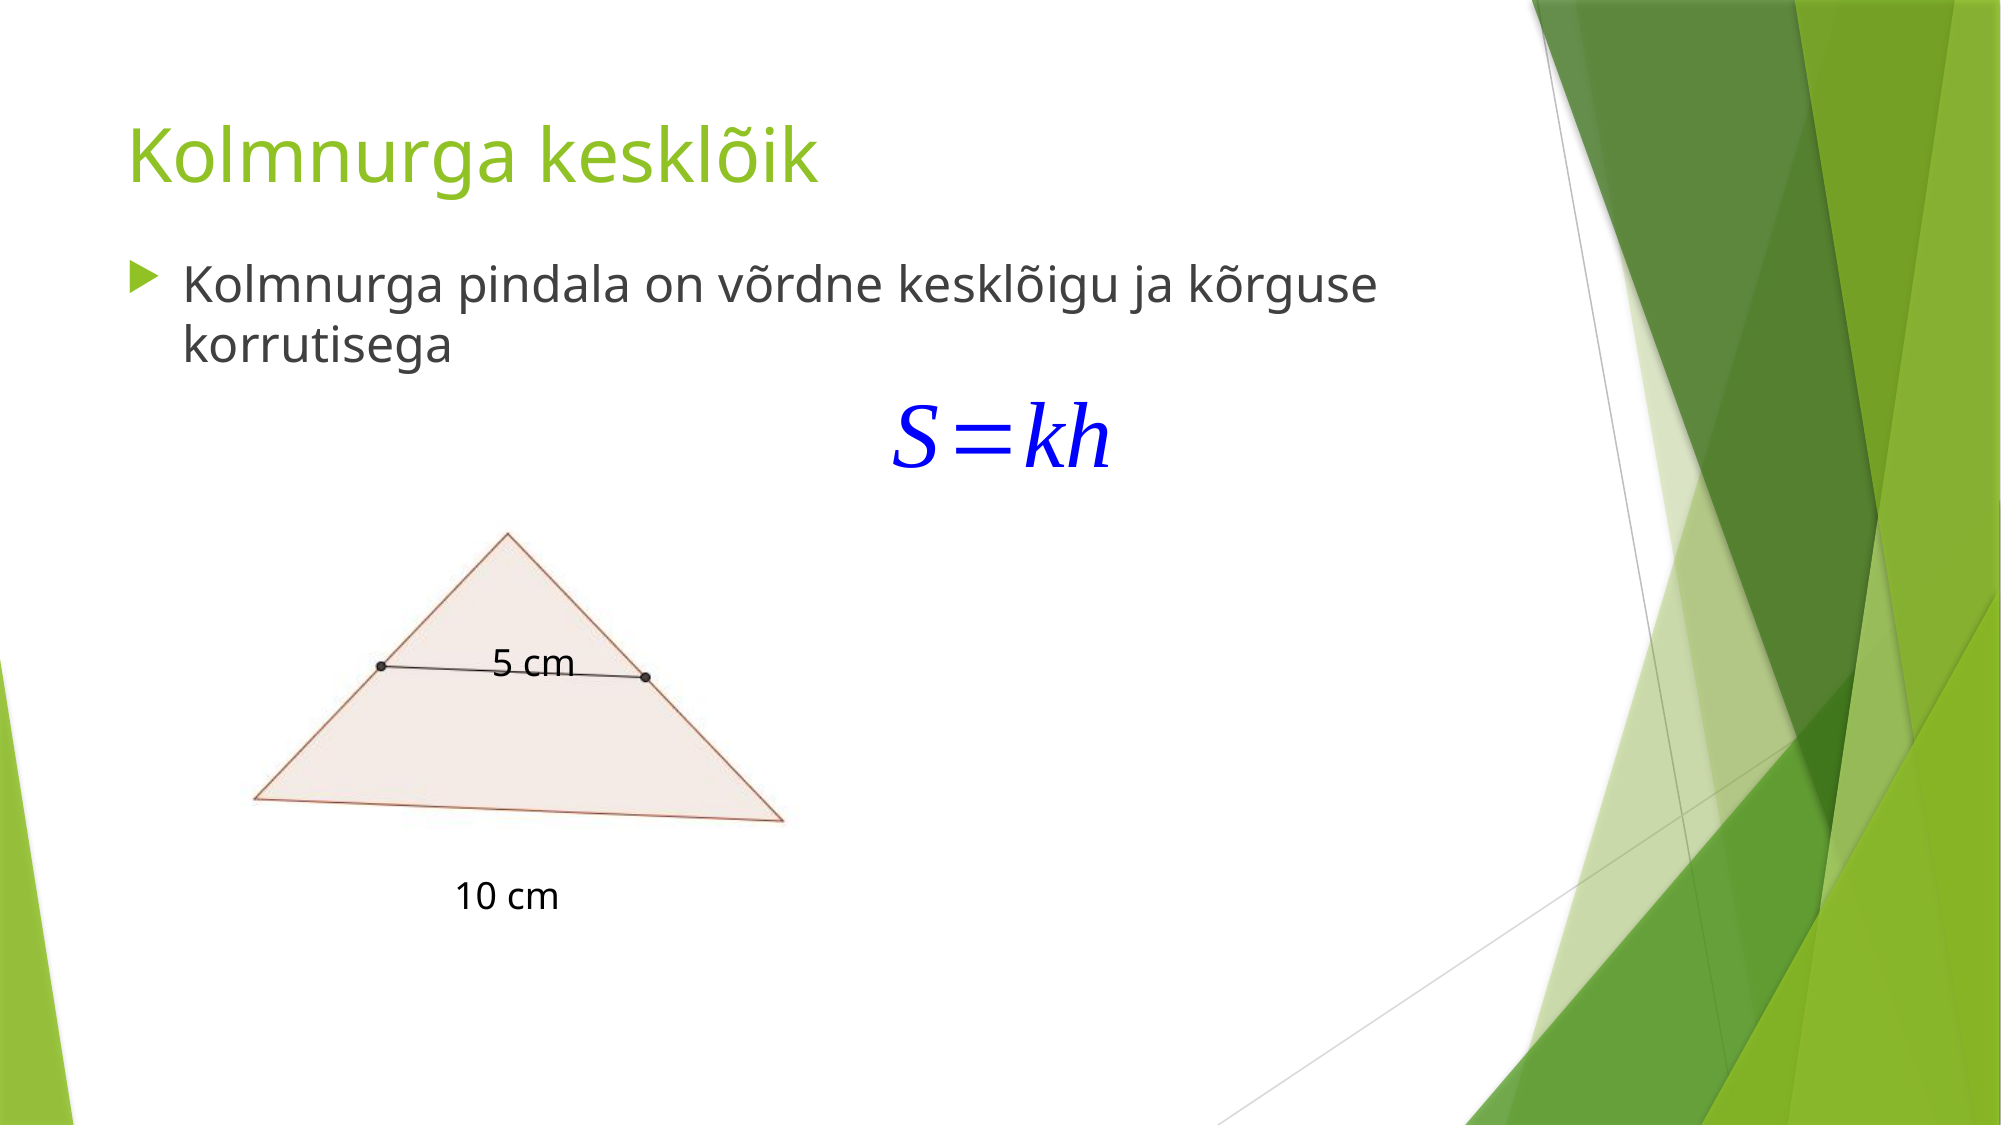

# Kolmnurga kesklõik
Kolmnurga pindala on võrdne kesklõigu ja kõrguse korrutisega
5 cm
10 cm